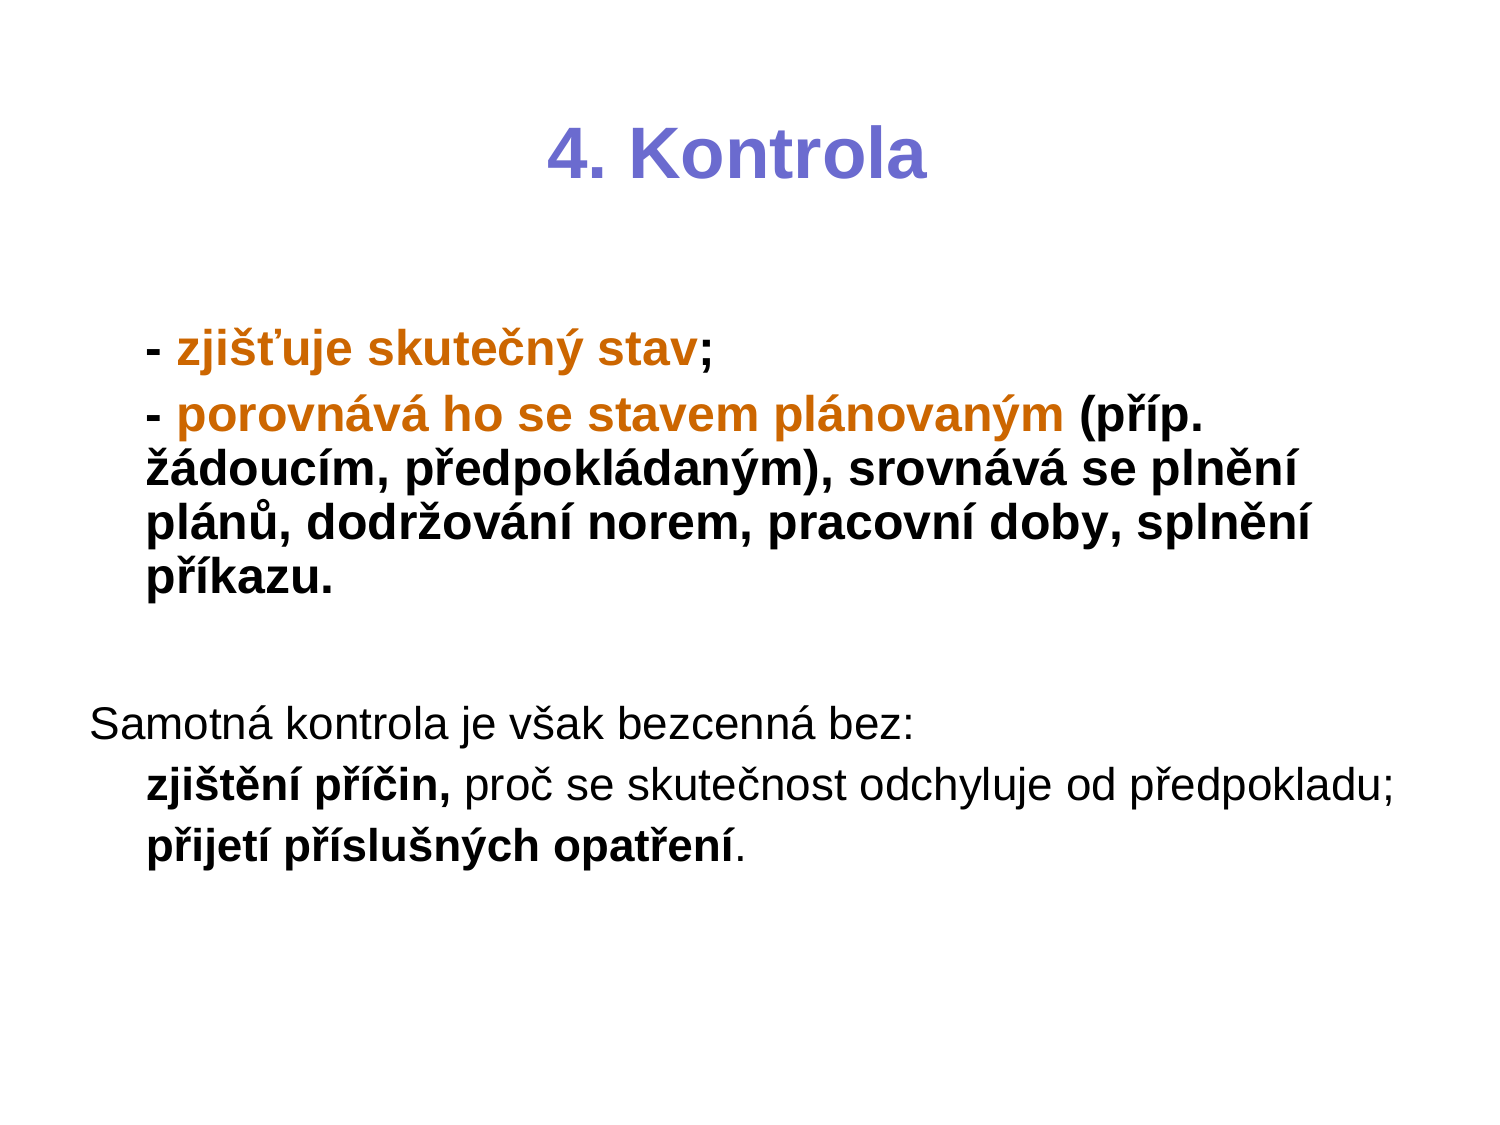

# 4. Kontrola
	- zjišťuje skutečný stav;
	- porovnává ho se stavem plánovaným (příp. žádoucím, předpokládaným), srovnává se plnění plánů, dodržování norem, pracovní doby, splnění příkazu.
Samotná kontrola je však bezcenná bez:
	zjištění příčin, proč se skutečnost odchyluje od předpokladu;
	přijetí příslušných opatření.